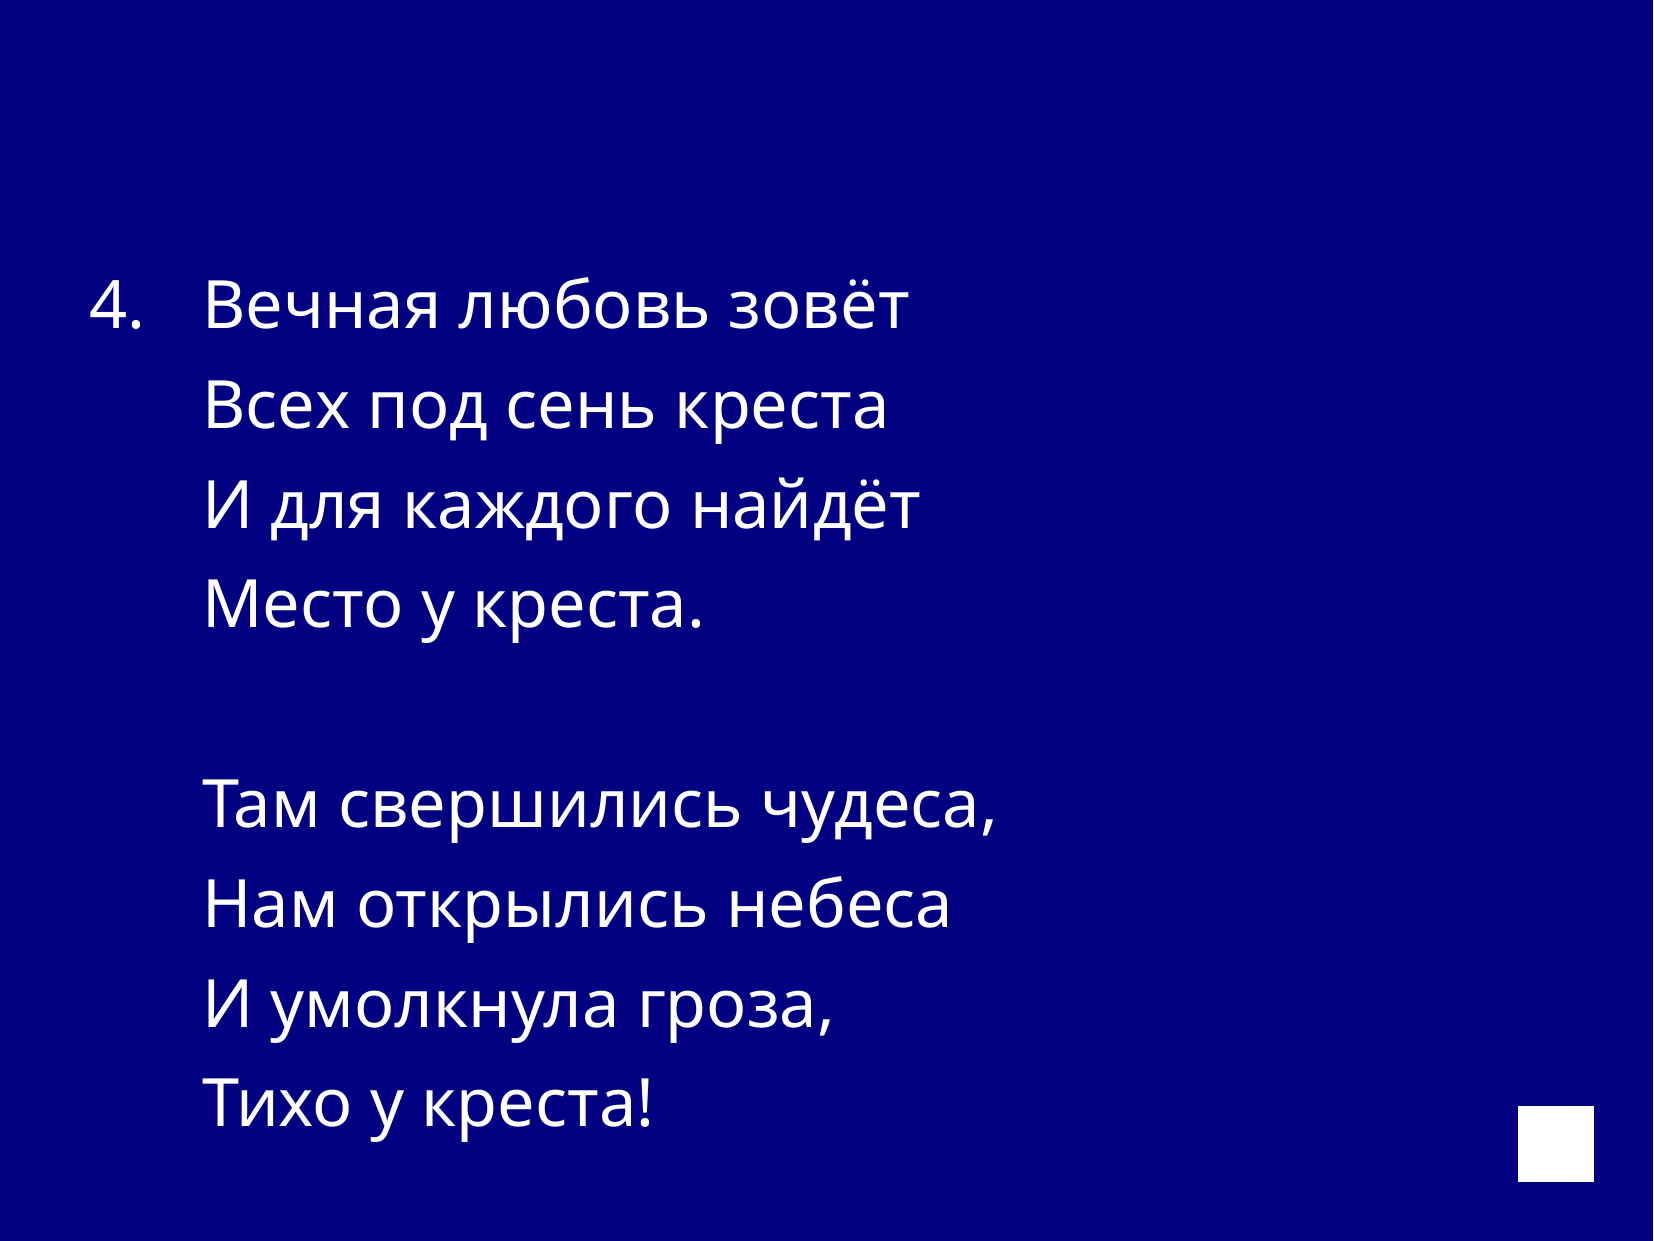

4.	Вечная любовь зовёт
	Всех под сень креста
	И для каждого найдёт
	Место у креста.
	Там свершились чудеса,
	Нам открылись небеса
	И умолкнула гроза,
	Тихо у креста!